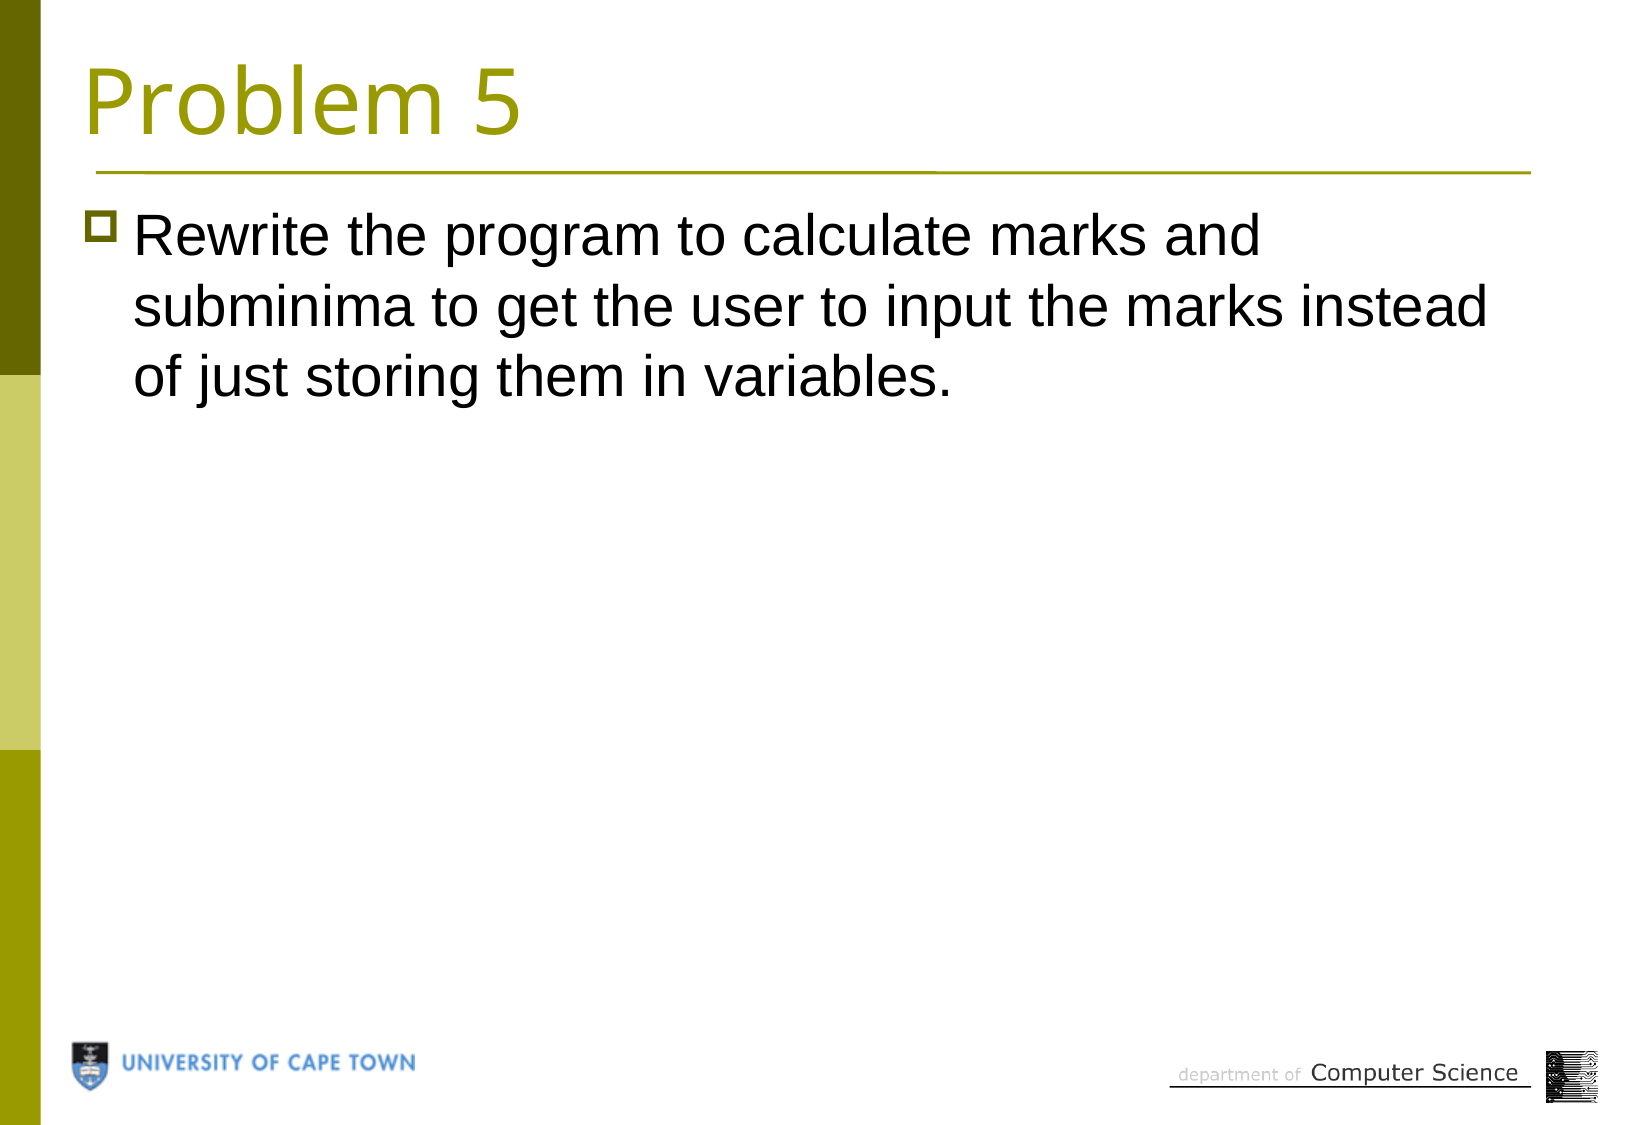

# Problem 5
Rewrite the program to calculate marks and subminima to get the user to input the marks instead of just storing them in variables.